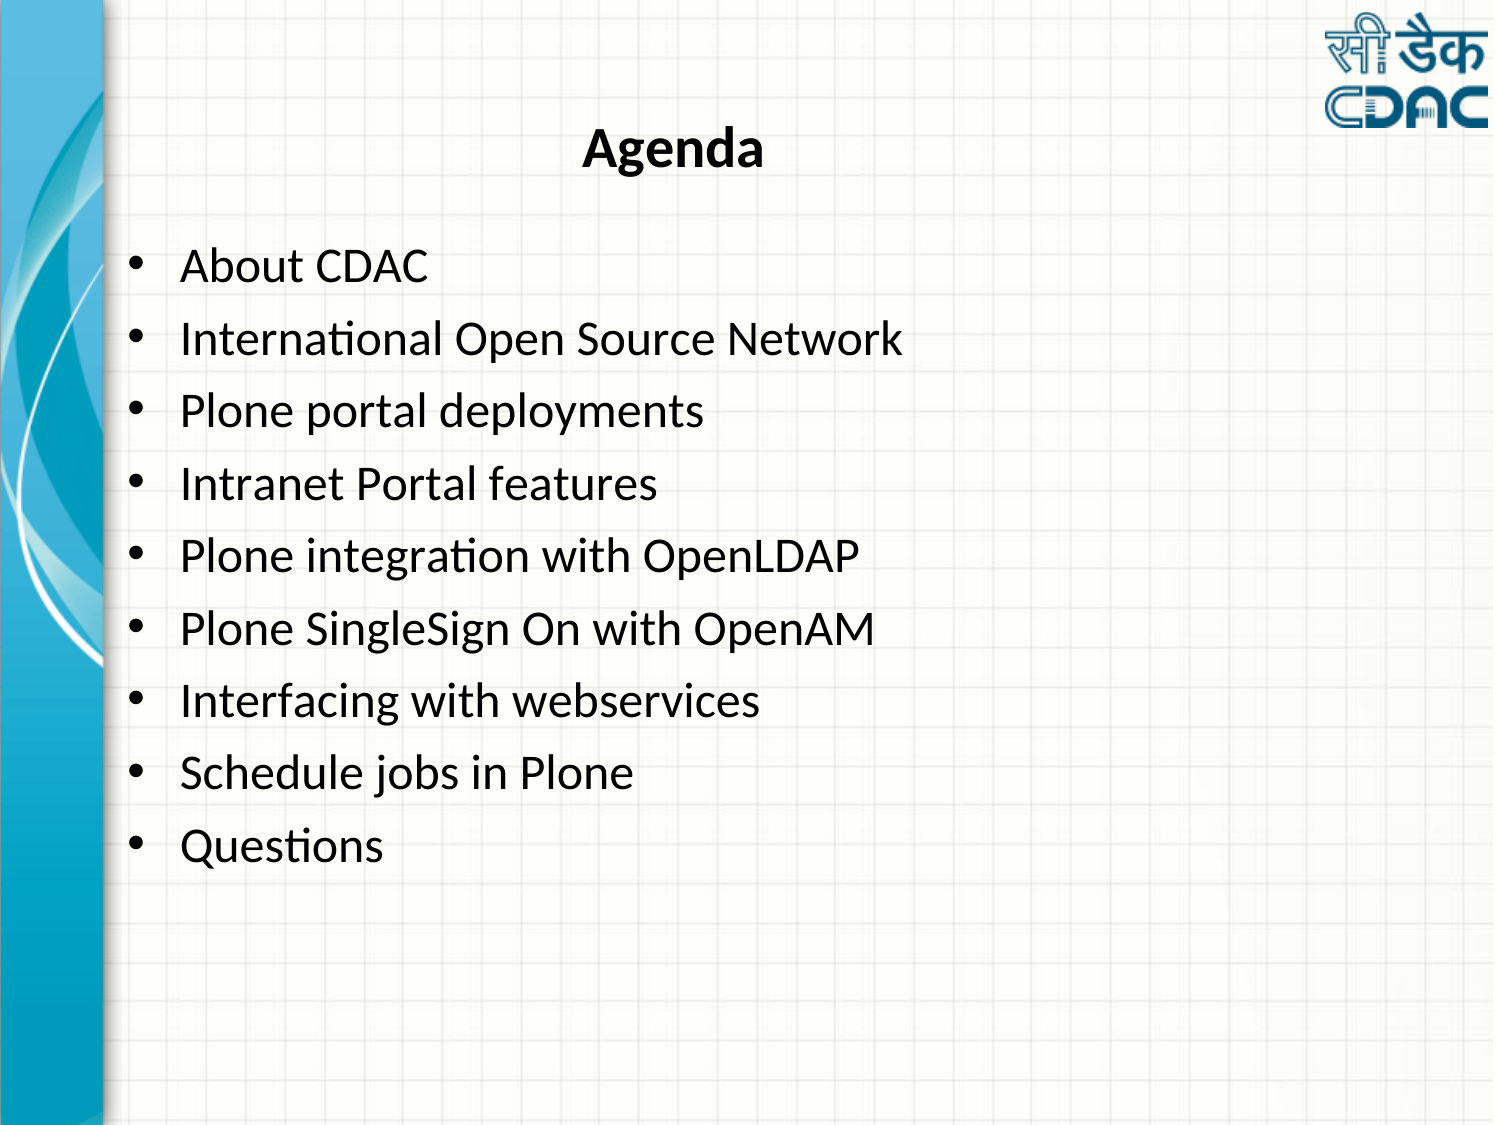

Agenda
About CDAC
International Open Source Network
Plone portal deployments
Intranet Portal features
Plone integration with OpenLDAP
Plone SingleSign On with OpenAM
Interfacing with webservices
Schedule jobs in Plone
Questions